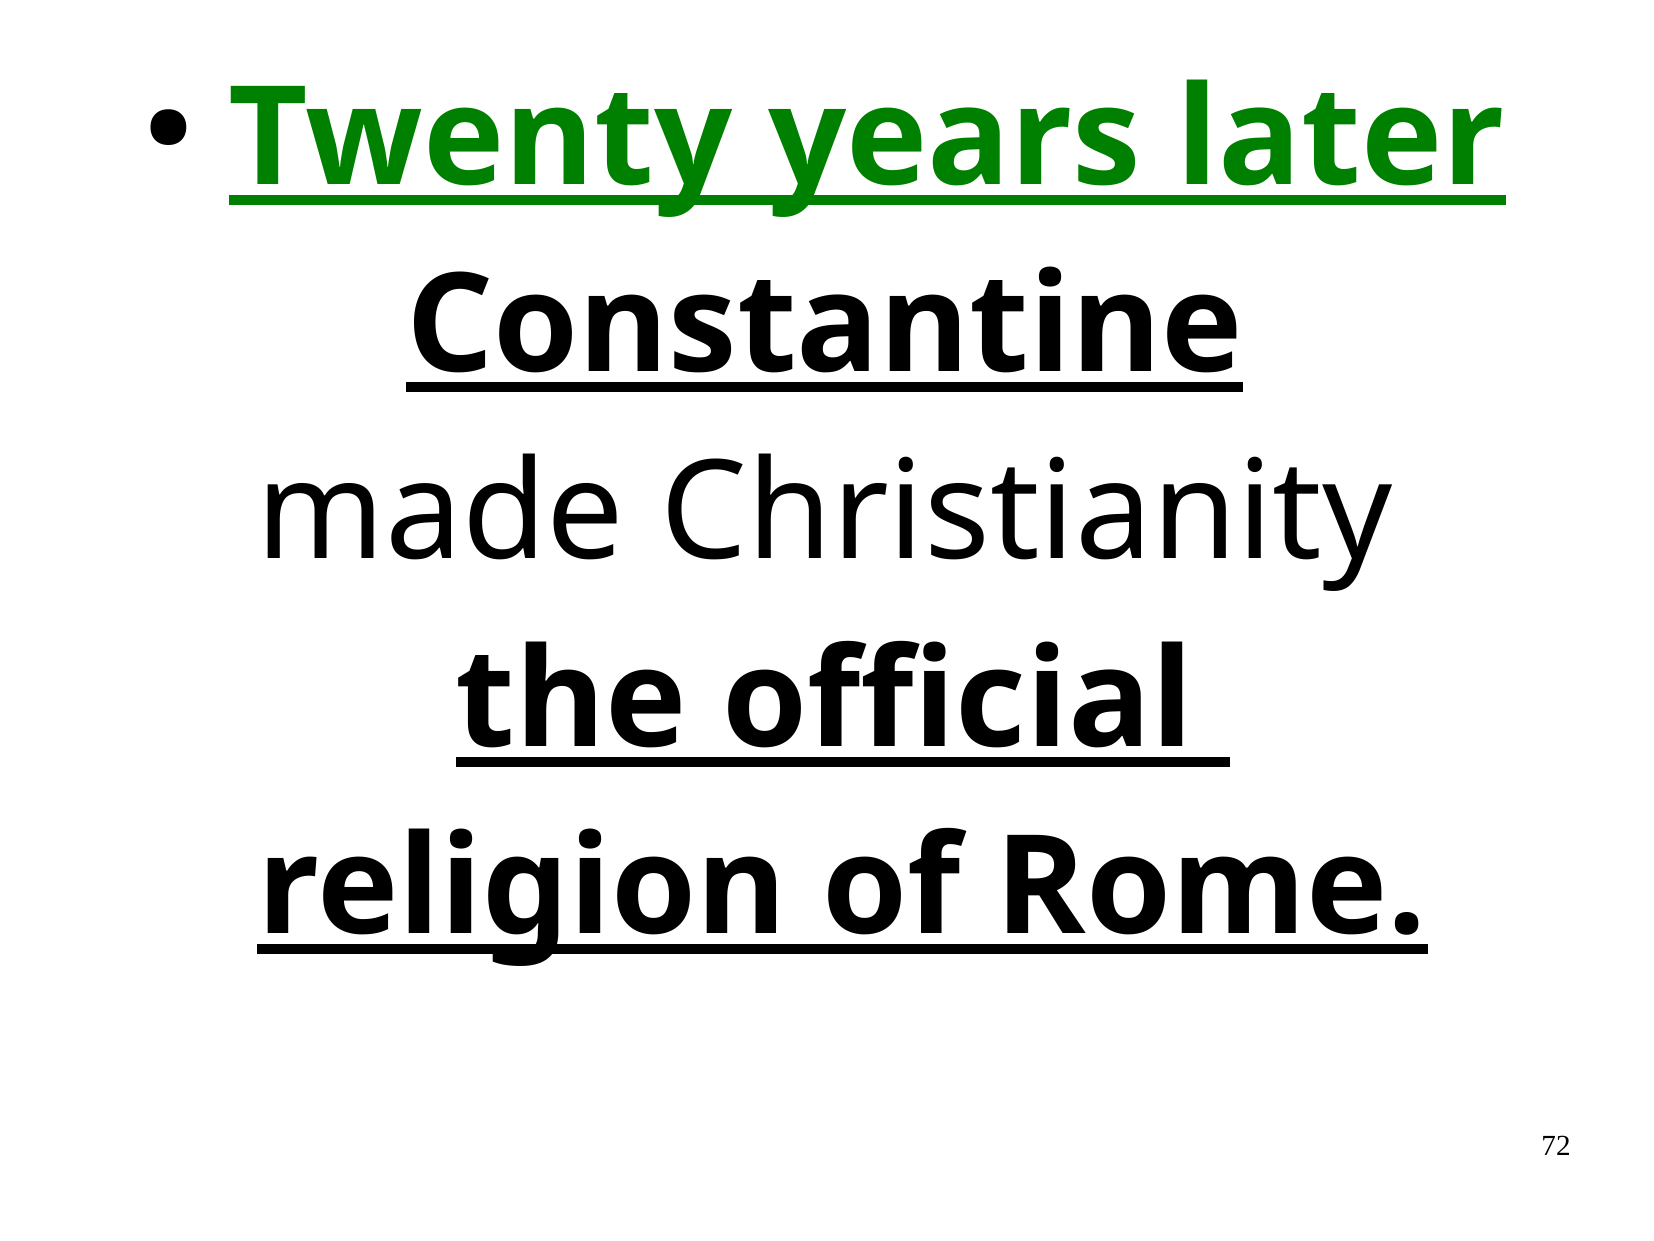

# Twenty years later Constantine made Christianity the official religion of Rome.
72